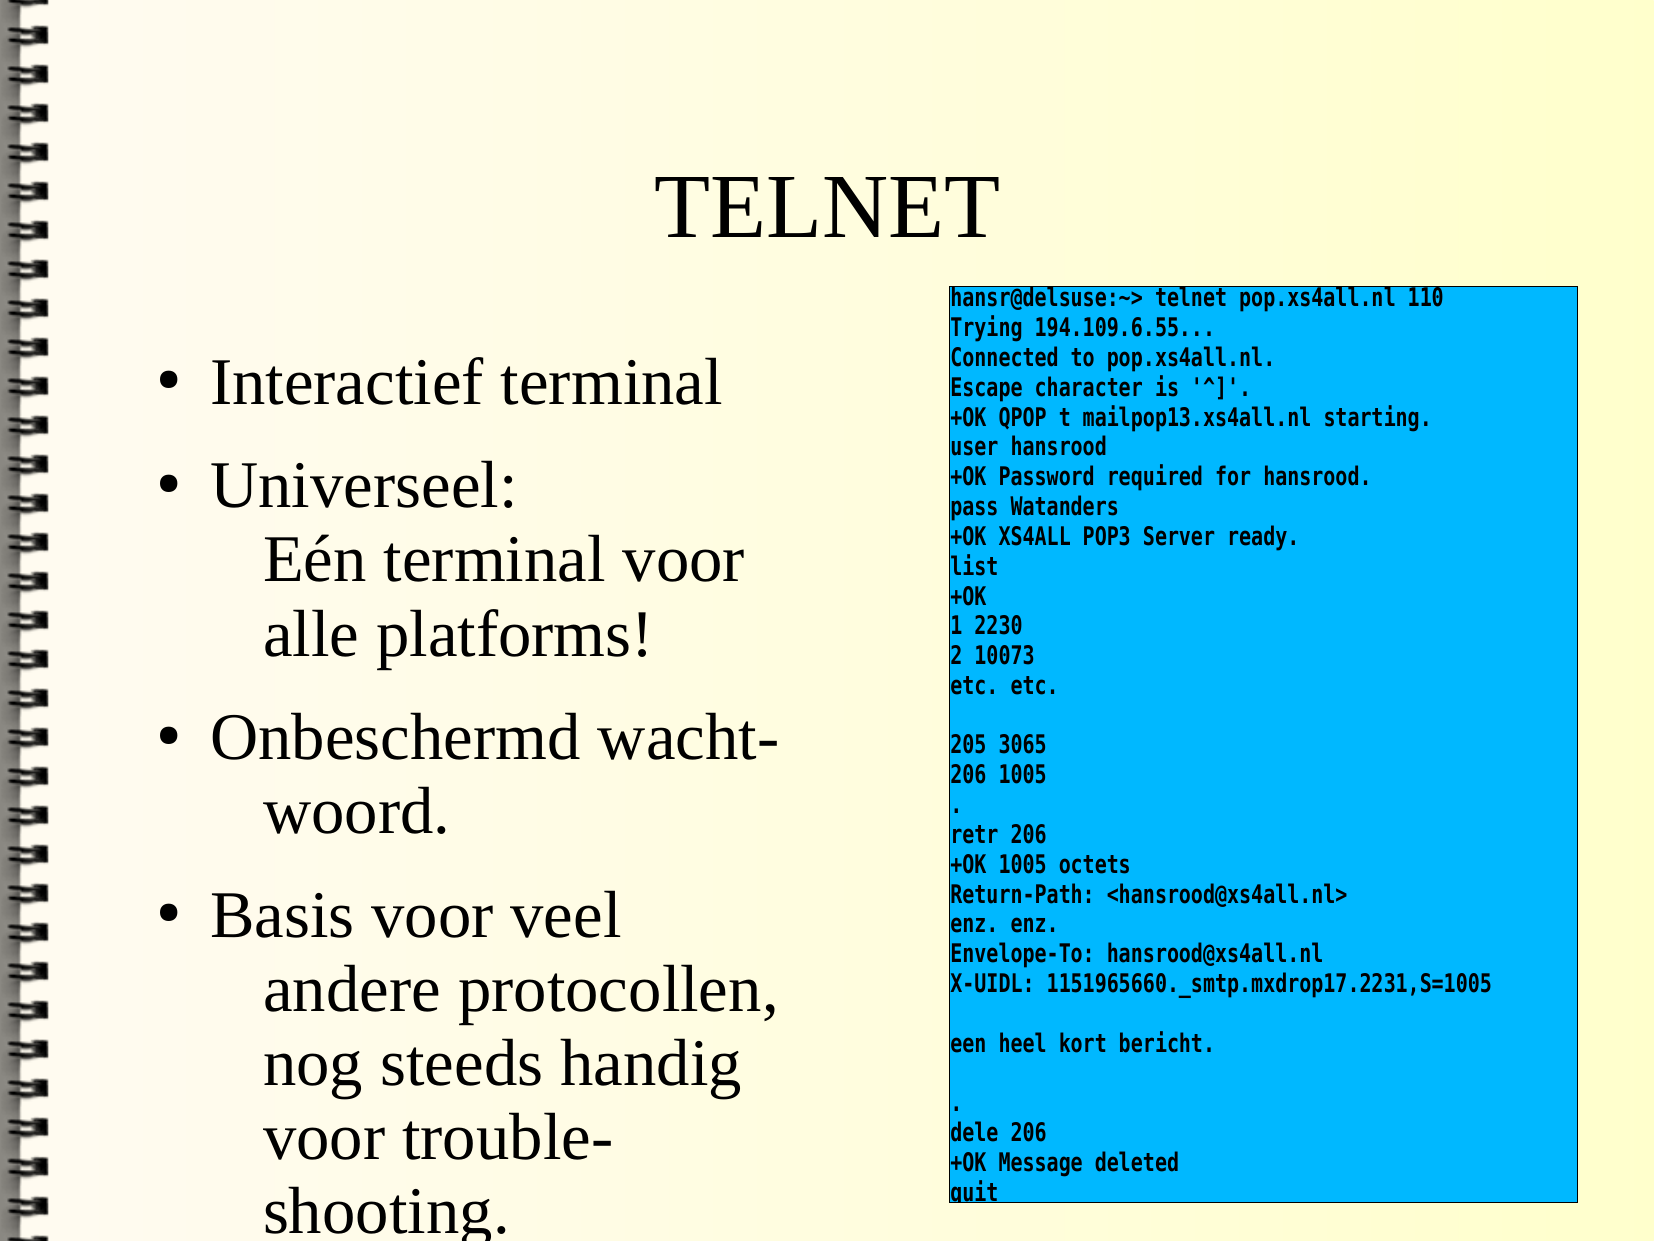

TELNET
# Interactief terminal
Universeel:
Eén terminal voor alle platforms!
Onbeschermd wacht-woord.
Basis voor veel andere protocollen, nog steeds handig voor trouble-shooting.